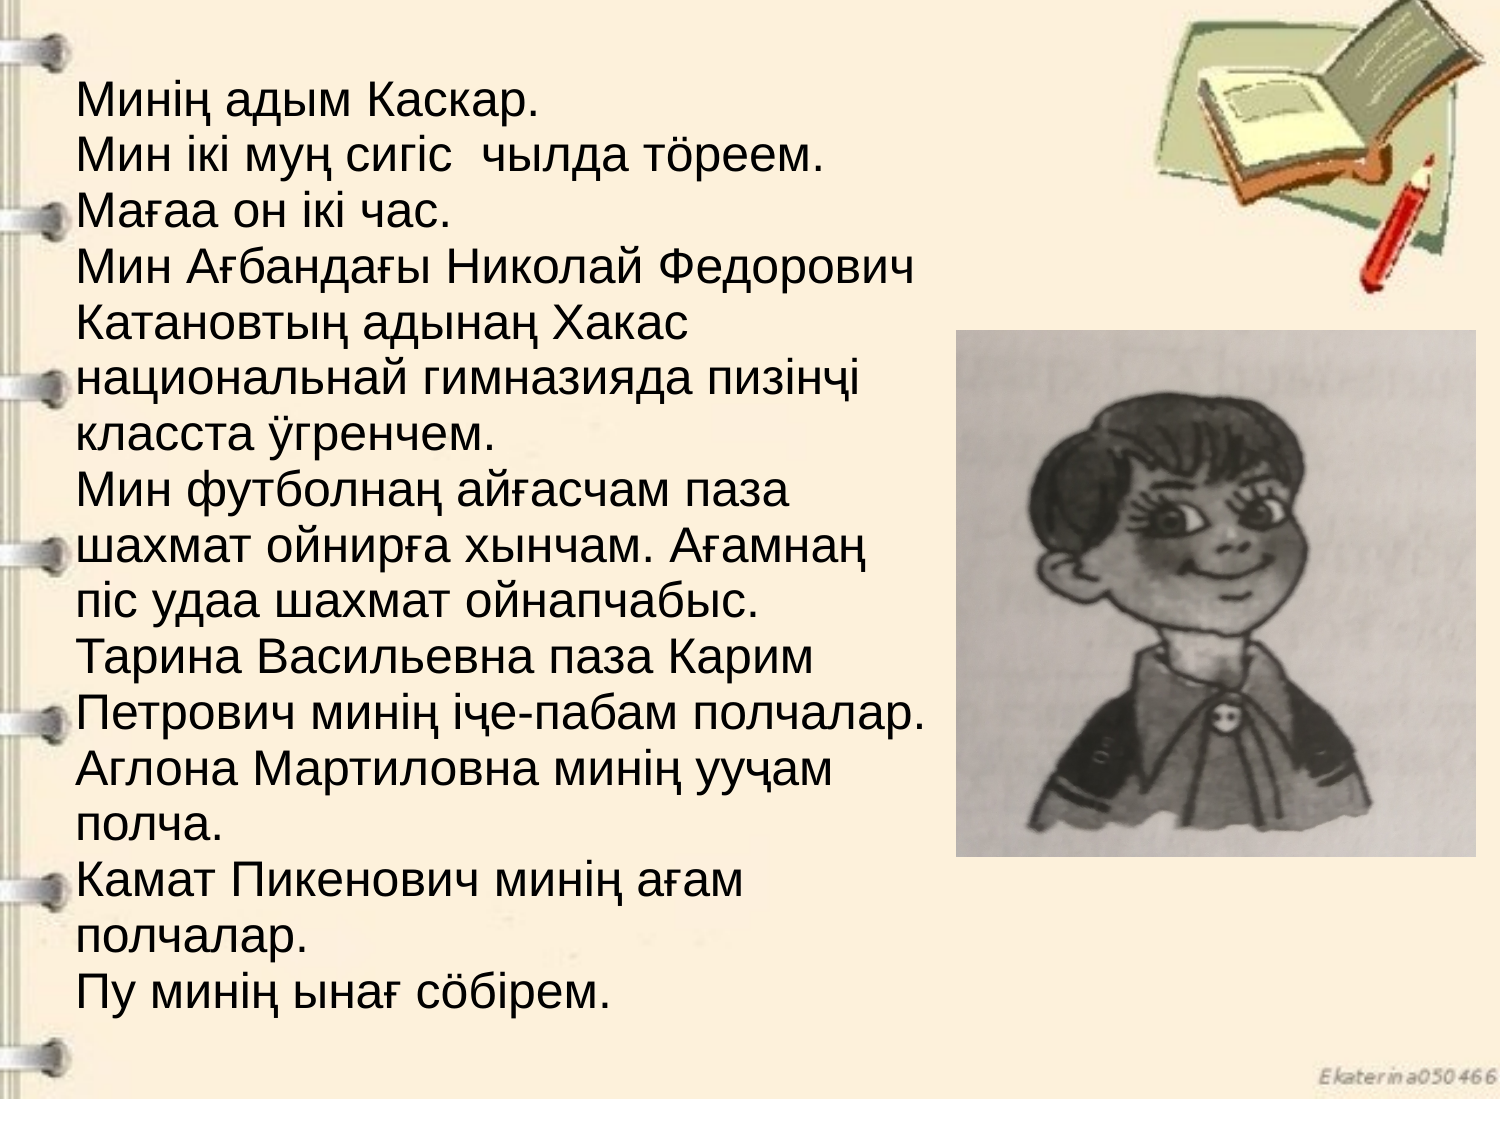

#
Минің адым Каскар.
Мин ікі муң сигіс чылда тӧреем.
Мағаа он ікі час.
Мин Ағбандағы Николай Федорович Катановтың адынаң Хакас национальнай гимназияда пизінҷі класста ӱгренчем.
Мин футболнаң айғасчам паза шахмат ойнирға хынчам. Ағамнаң піс удаа шахмат ойнапчабыс.
Тарина Васильевна паза Карим Петрович минің іҷе-пабам полчалар.
Аглона Мартиловна минің ууҷам полча.
Камат Пикенович минің ағам полчалар.
Пу минің ынағ сӧбірем.